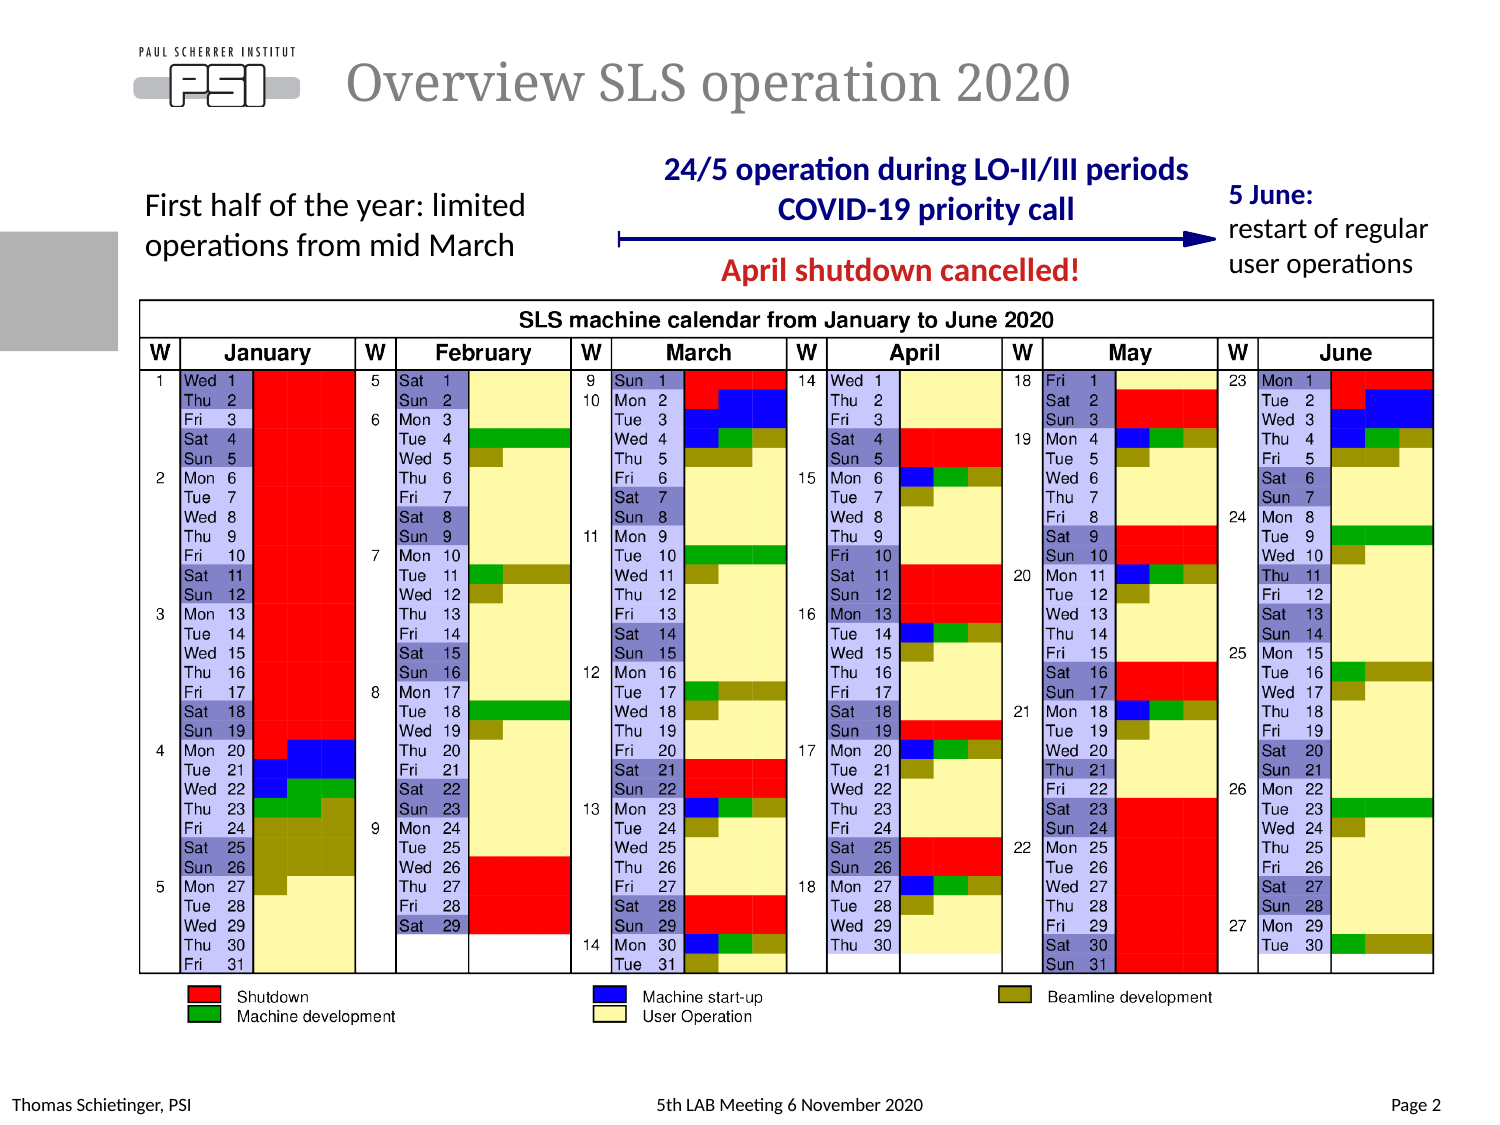

# Overview SLS operation 2020
24/5 operation during LO-II/III periods
COVID-19 priority call
5 June:
restart of regular
user operations
First half of the year: limited operations from mid March
April shutdown cancelled!